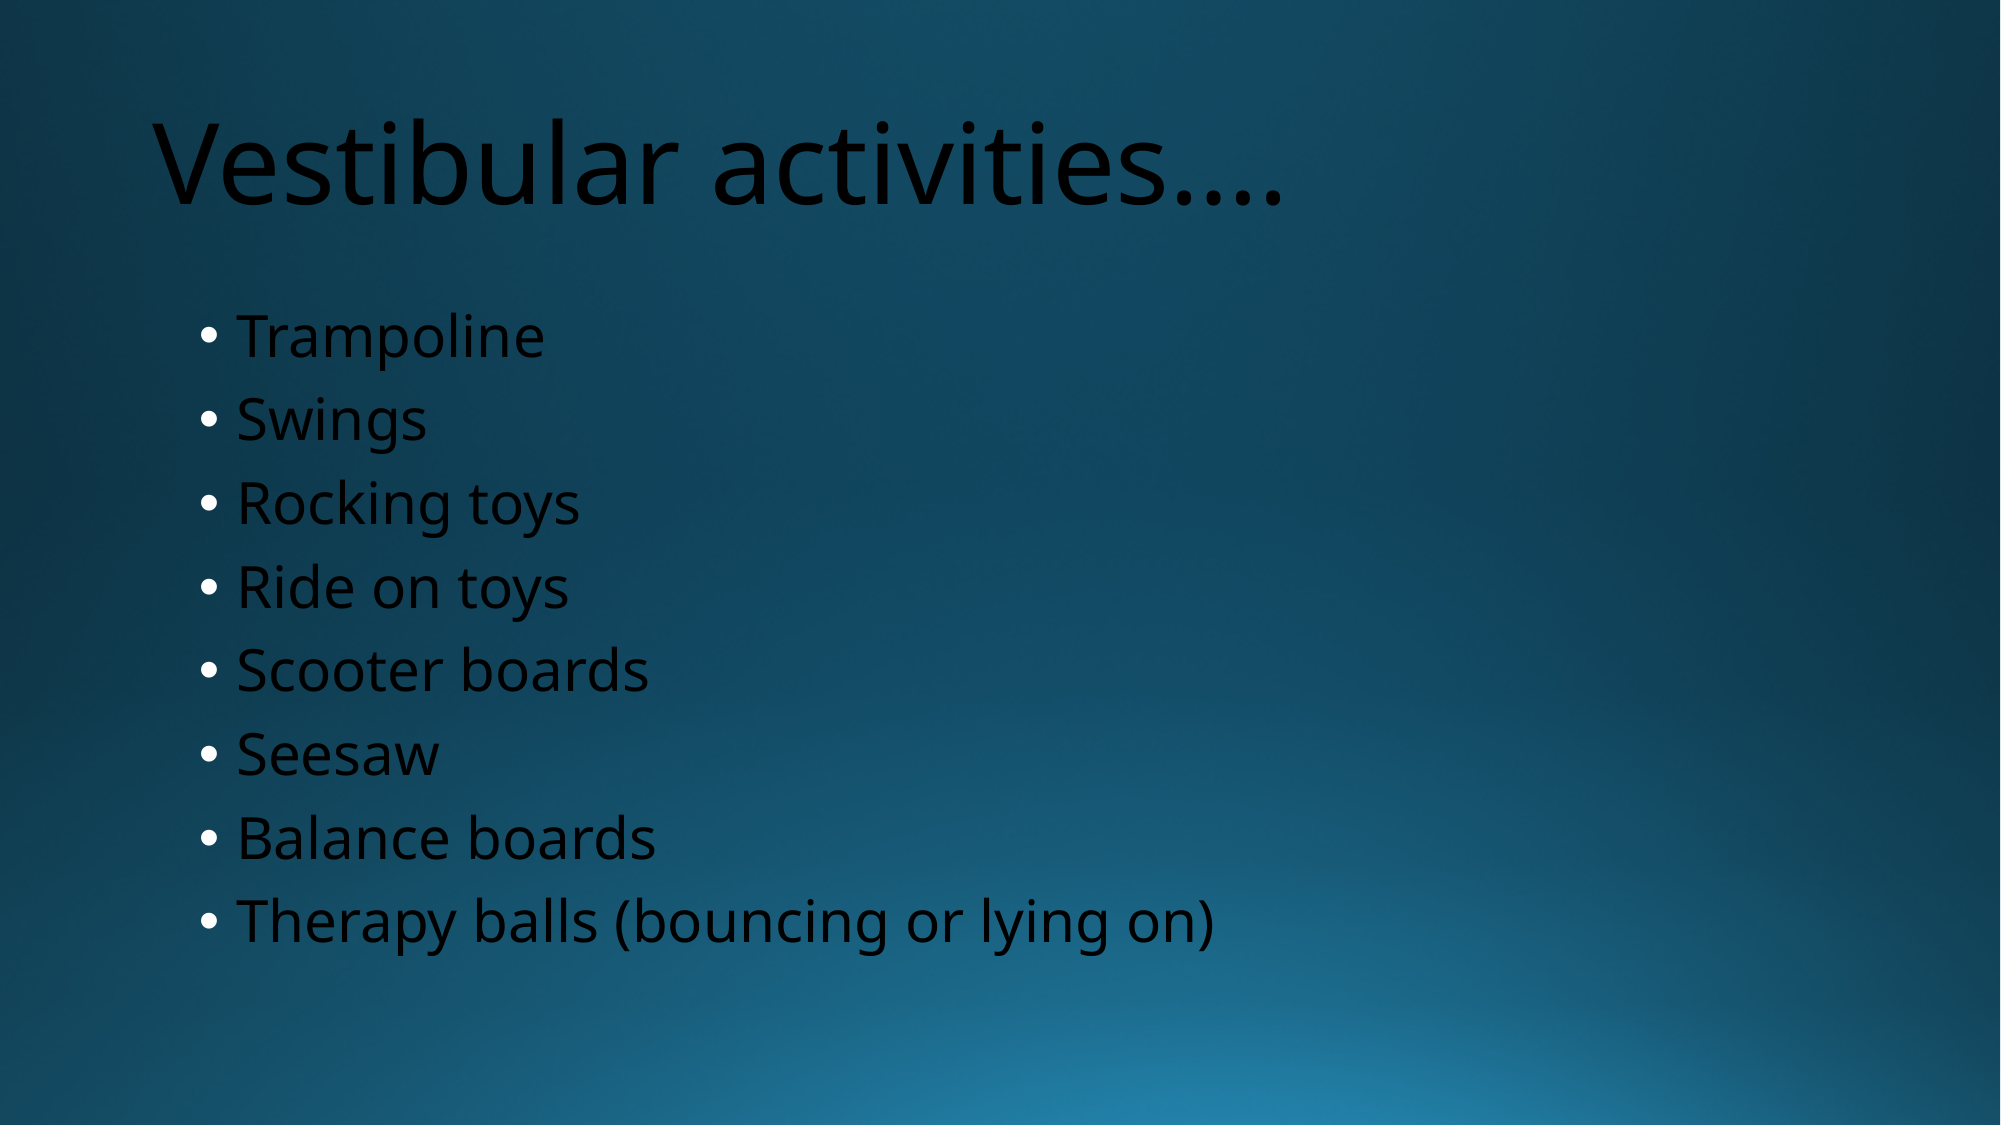

# Vestibular activities….
Trampoline
Swings
Rocking toys
Ride on toys
Scooter boards
Seesaw
Balance boards
Therapy balls (bouncing or lying on)